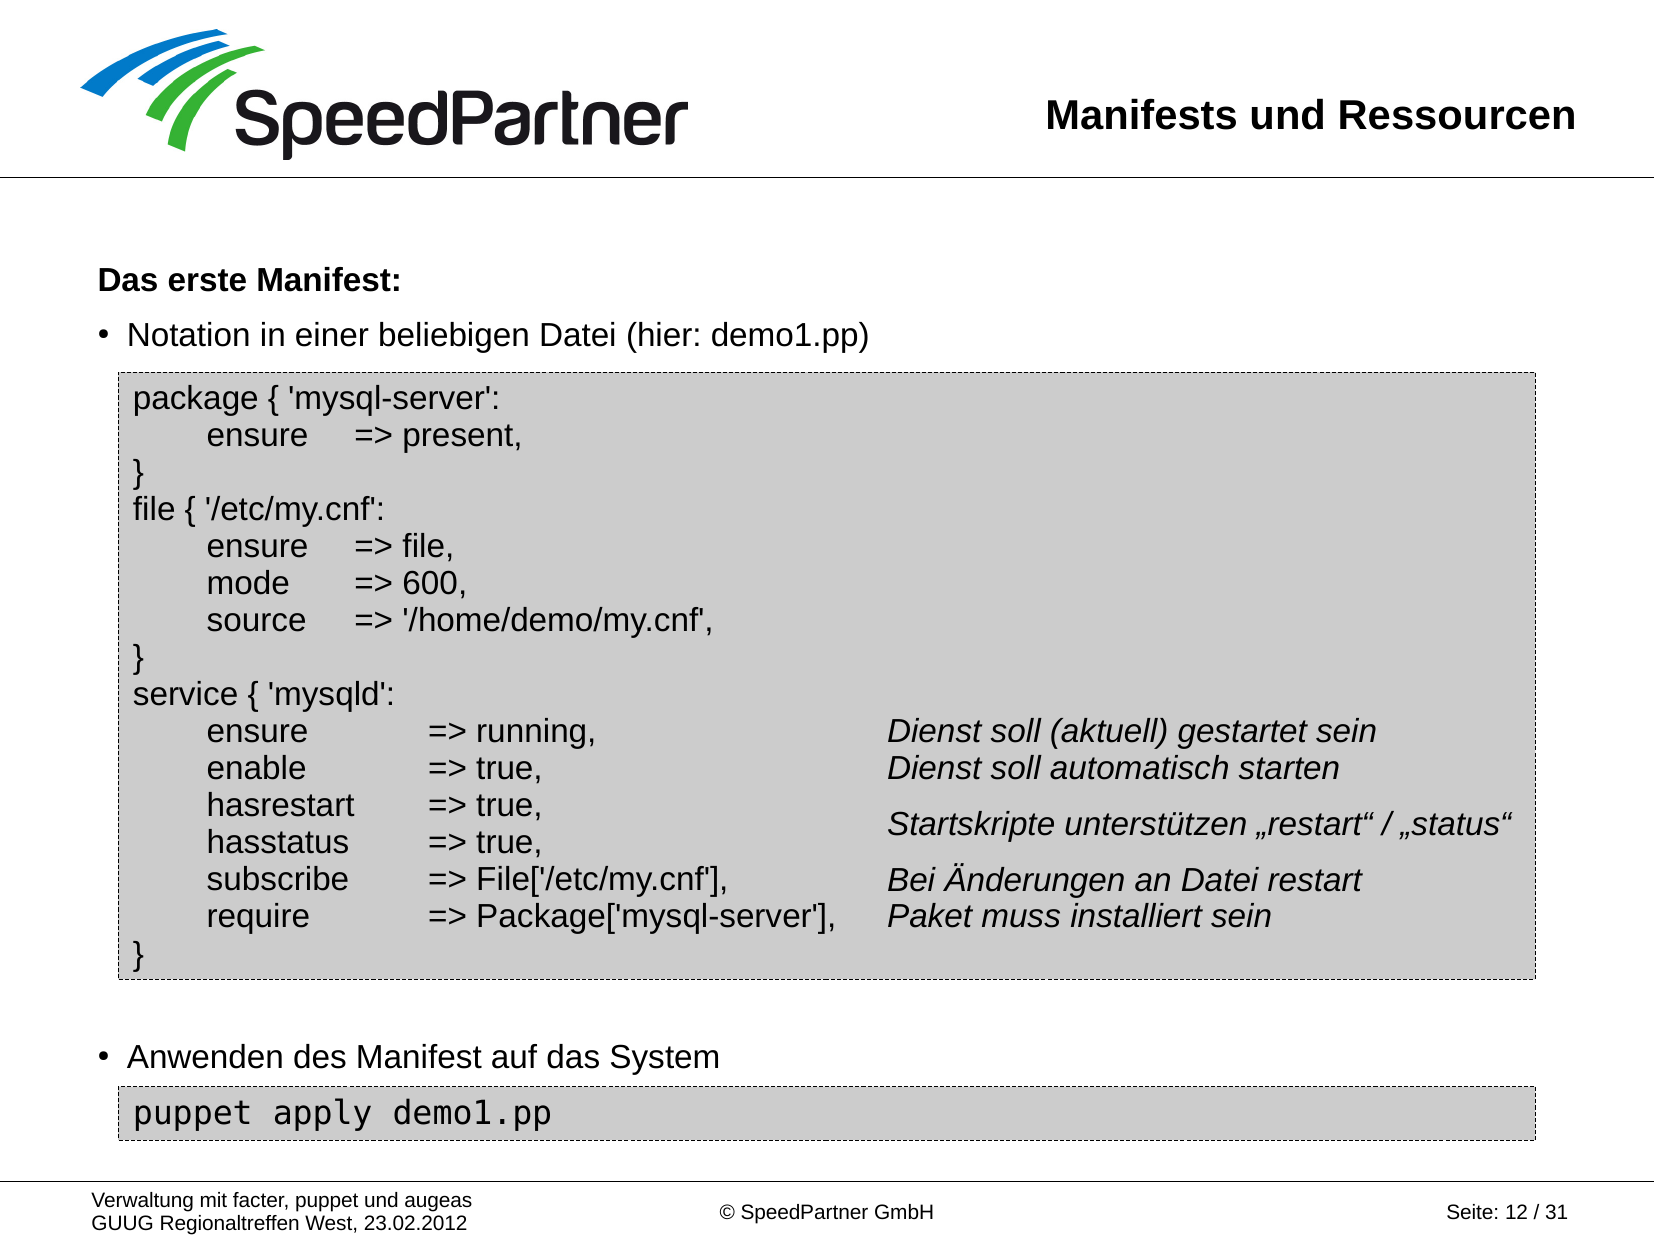

# Manifests und Ressourcen
Das erste Manifest:
Notation in einer beliebigen Datei (hier: demo1.pp)
Anwenden des Manifest auf das System
package { 'mysql-server':
	ensure	=> present,
}
file { '/etc/my.cnf':
	ensure	=> file,
	mode	=> 600,
	source	=> '/home/demo/my.cnf',
}
service { 'mysqld':
	ensure		=> running,
	enable		=> true,
	hasrestart	=> true,
	hasstatus		=> true,
	subscribe		=> File['/etc/my.cnf'],
	require		=> Package['mysql-server'],
}
Dienst soll (aktuell) gestartet sein
Dienst soll automatisch starten
Startskripte unterstützen „restart“ / „status“
Bei Änderungen an Datei restart
Paket muss installiert sein
puppet apply demo1.pp